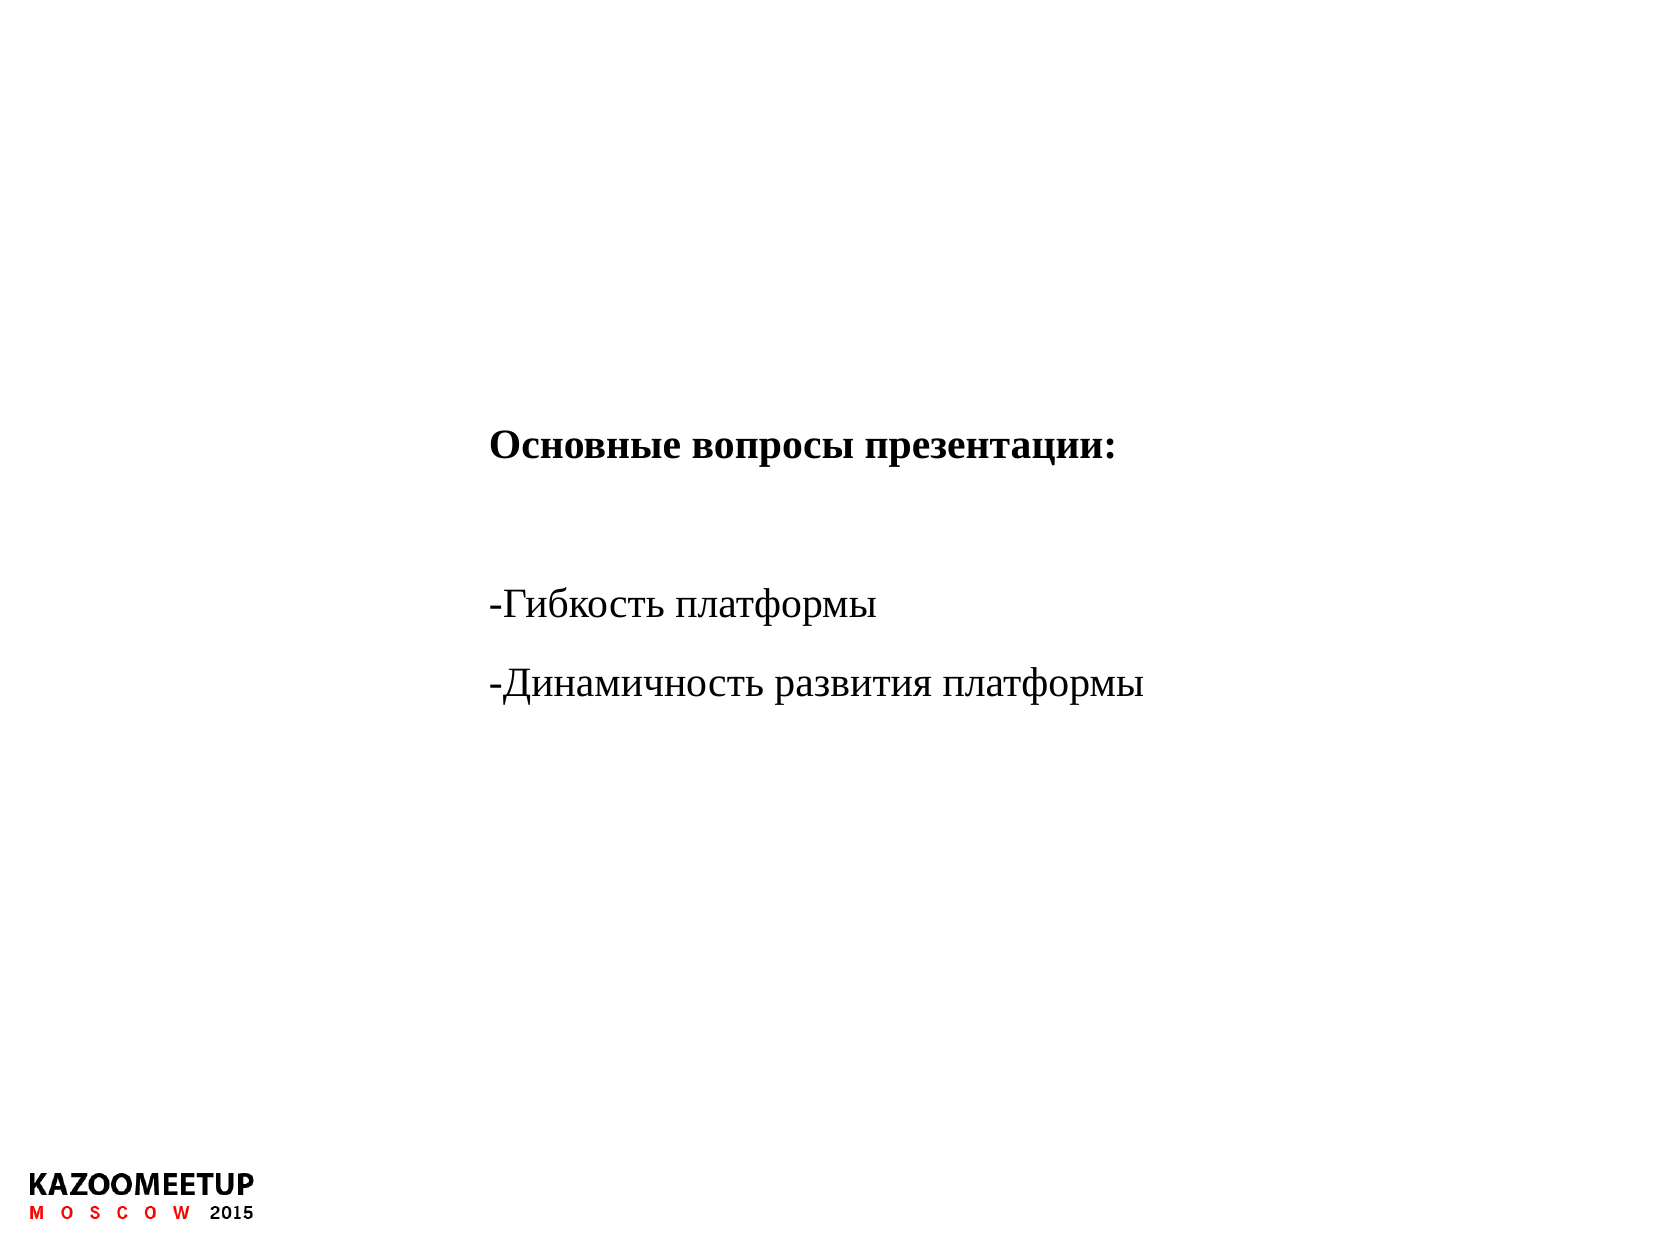

# Основные вопросы презентации:
-Гибкость платформы
-Динамичность развития платформы